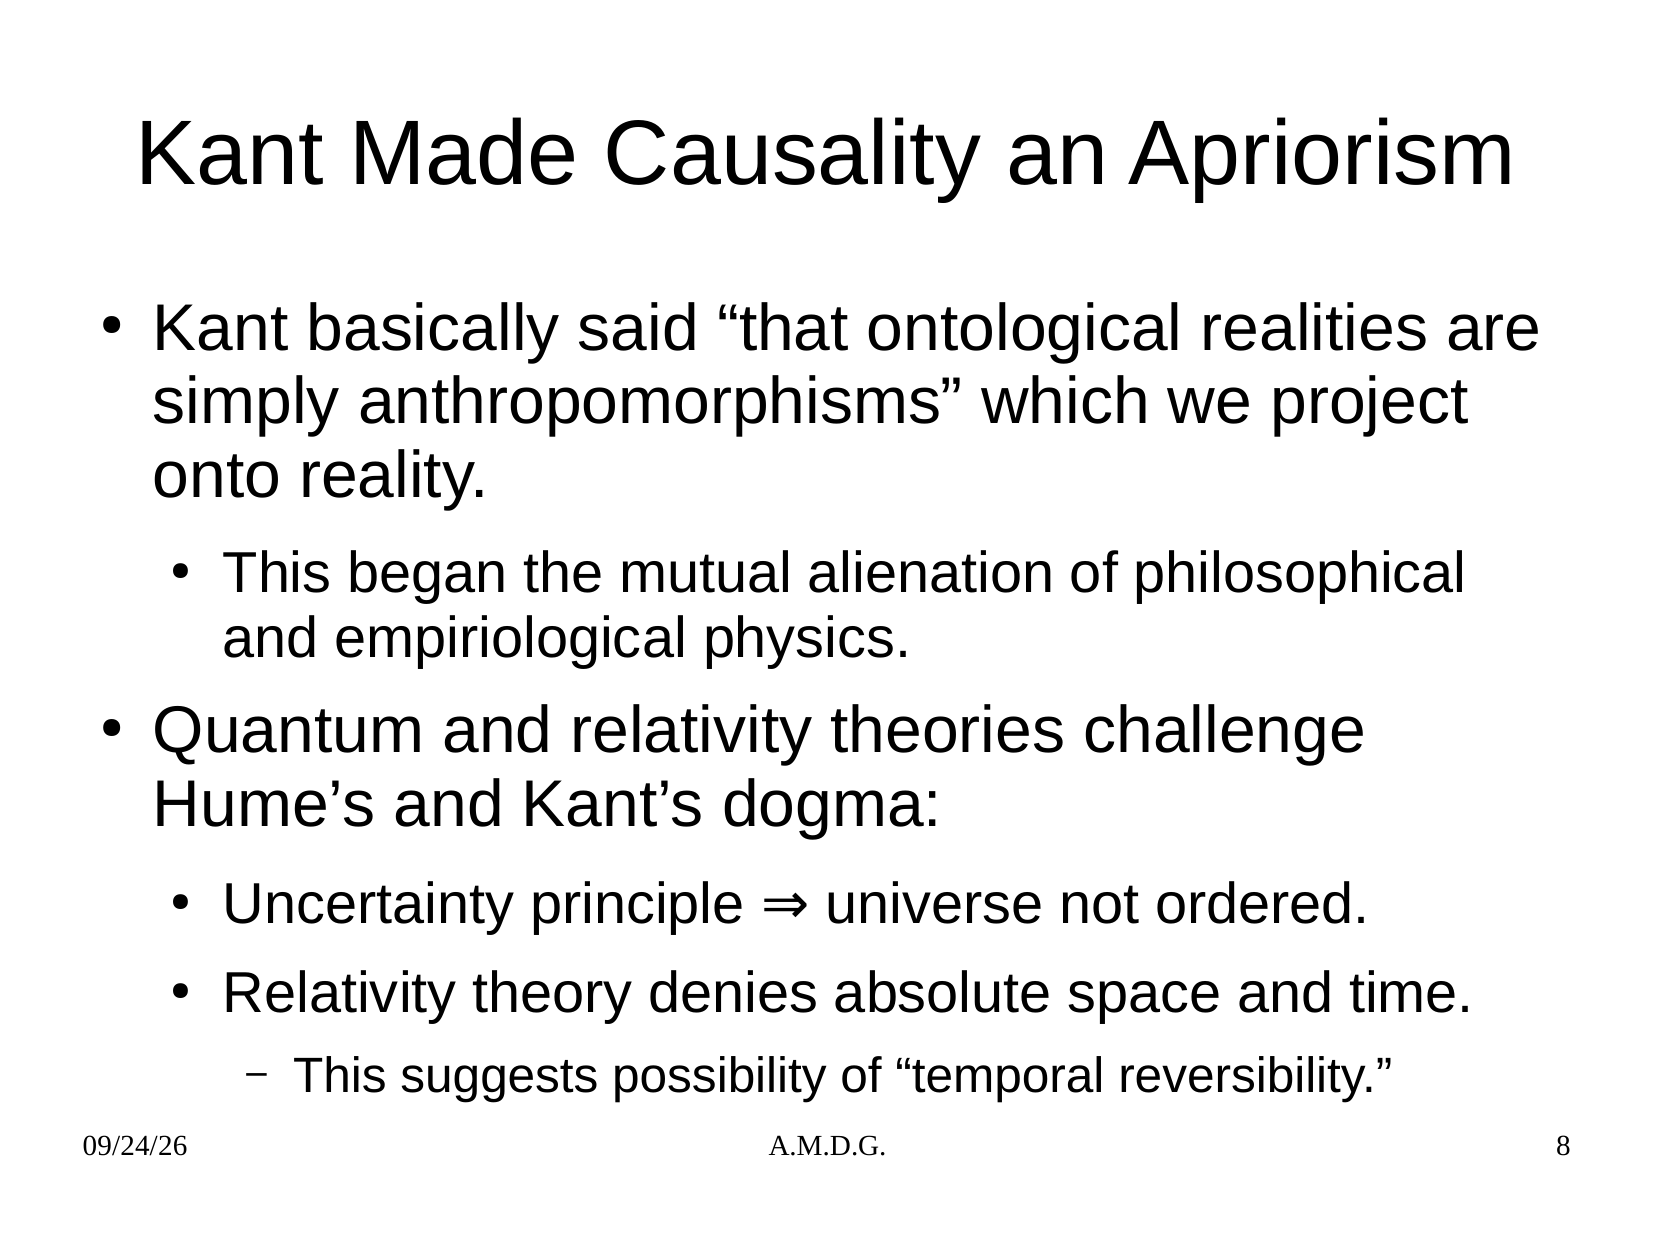

Kant Made Causality an Apriorism
# Kant basically said “that ontological realities are simply anthropomorphisms” which we project onto reality.
This began the mutual alienation of philosophical and empiriological physics.
Quantum and relativity theories challenge Hume’s and Kant’s dogma:
Uncertainty principle ⇒ universe not ordered.
Relativity theory denies absolute space and time.
This suggests possibility of “temporal reversibility.”
A.M.D.G.
8